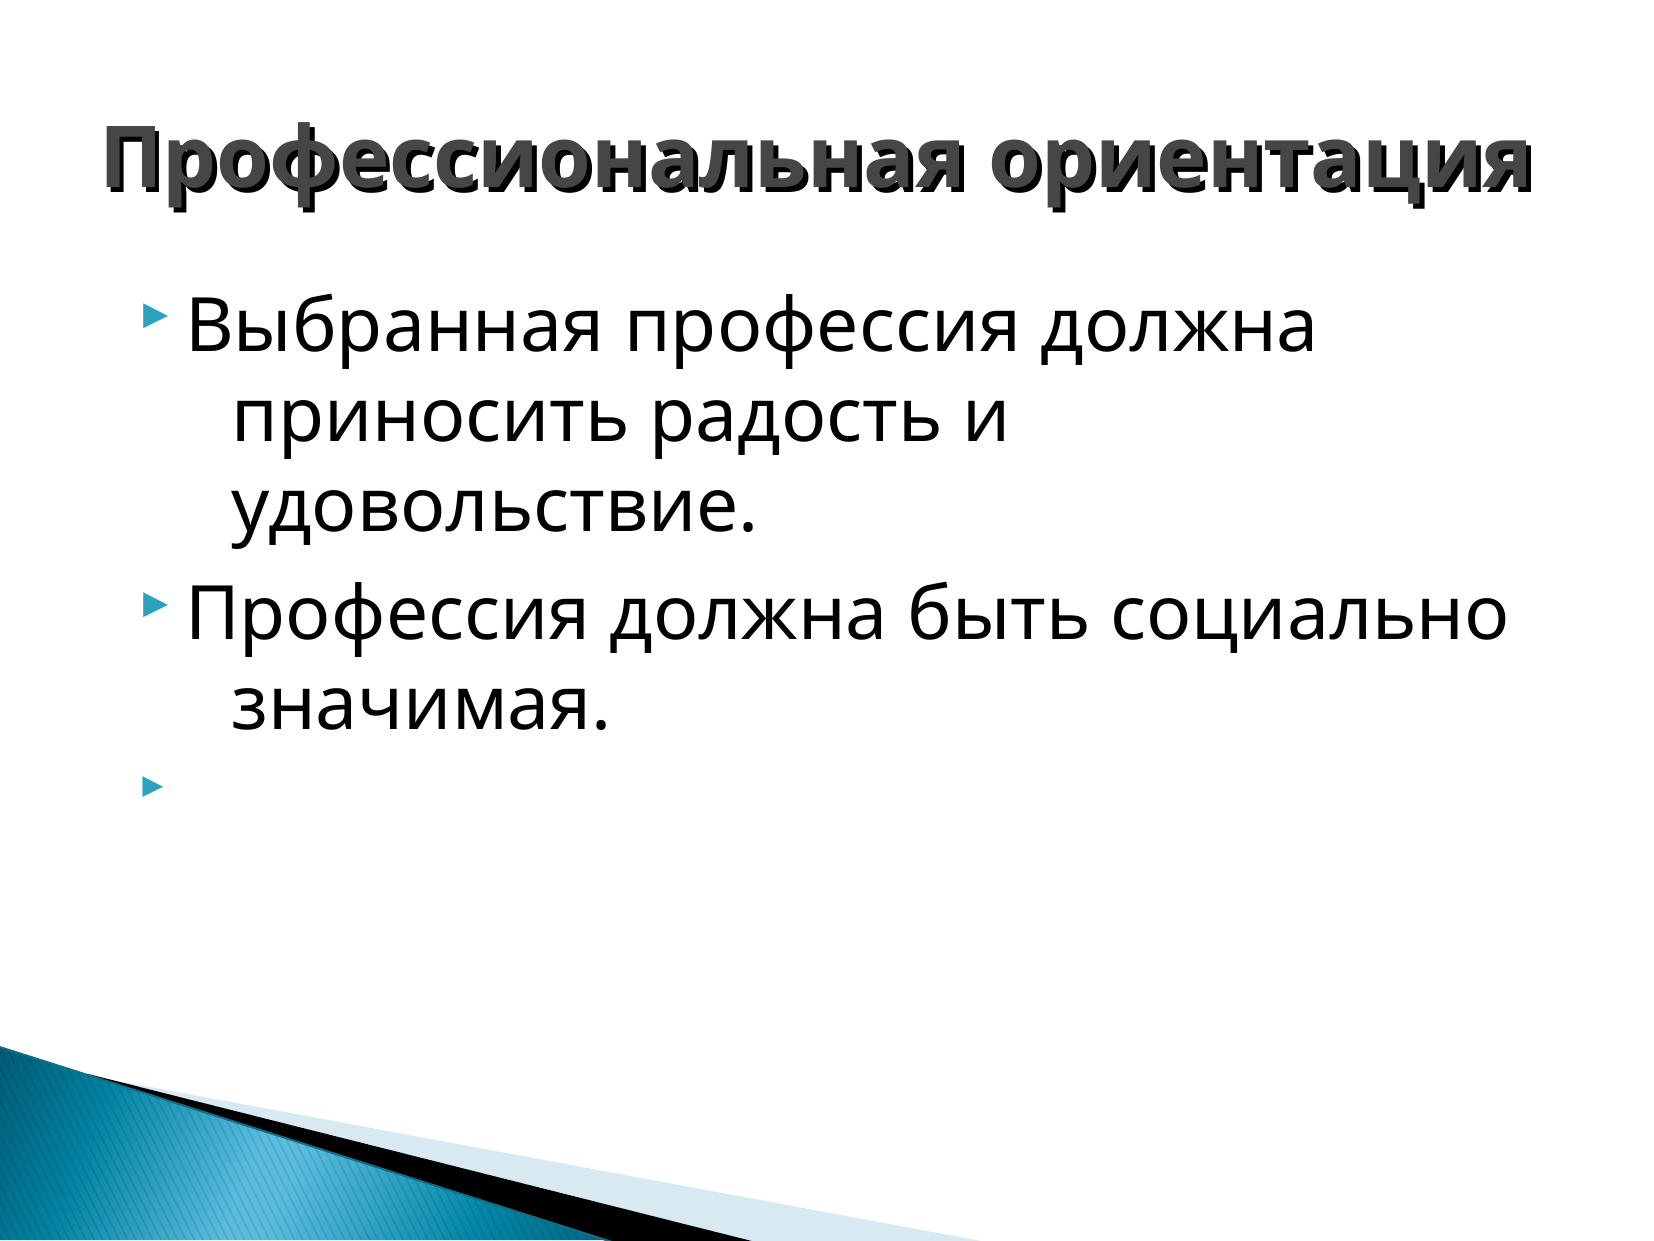

Профессиональная ориентация
# Выбранная профессия должна приносить радость и удовольствие.
Профессия должна быть социально значимая.